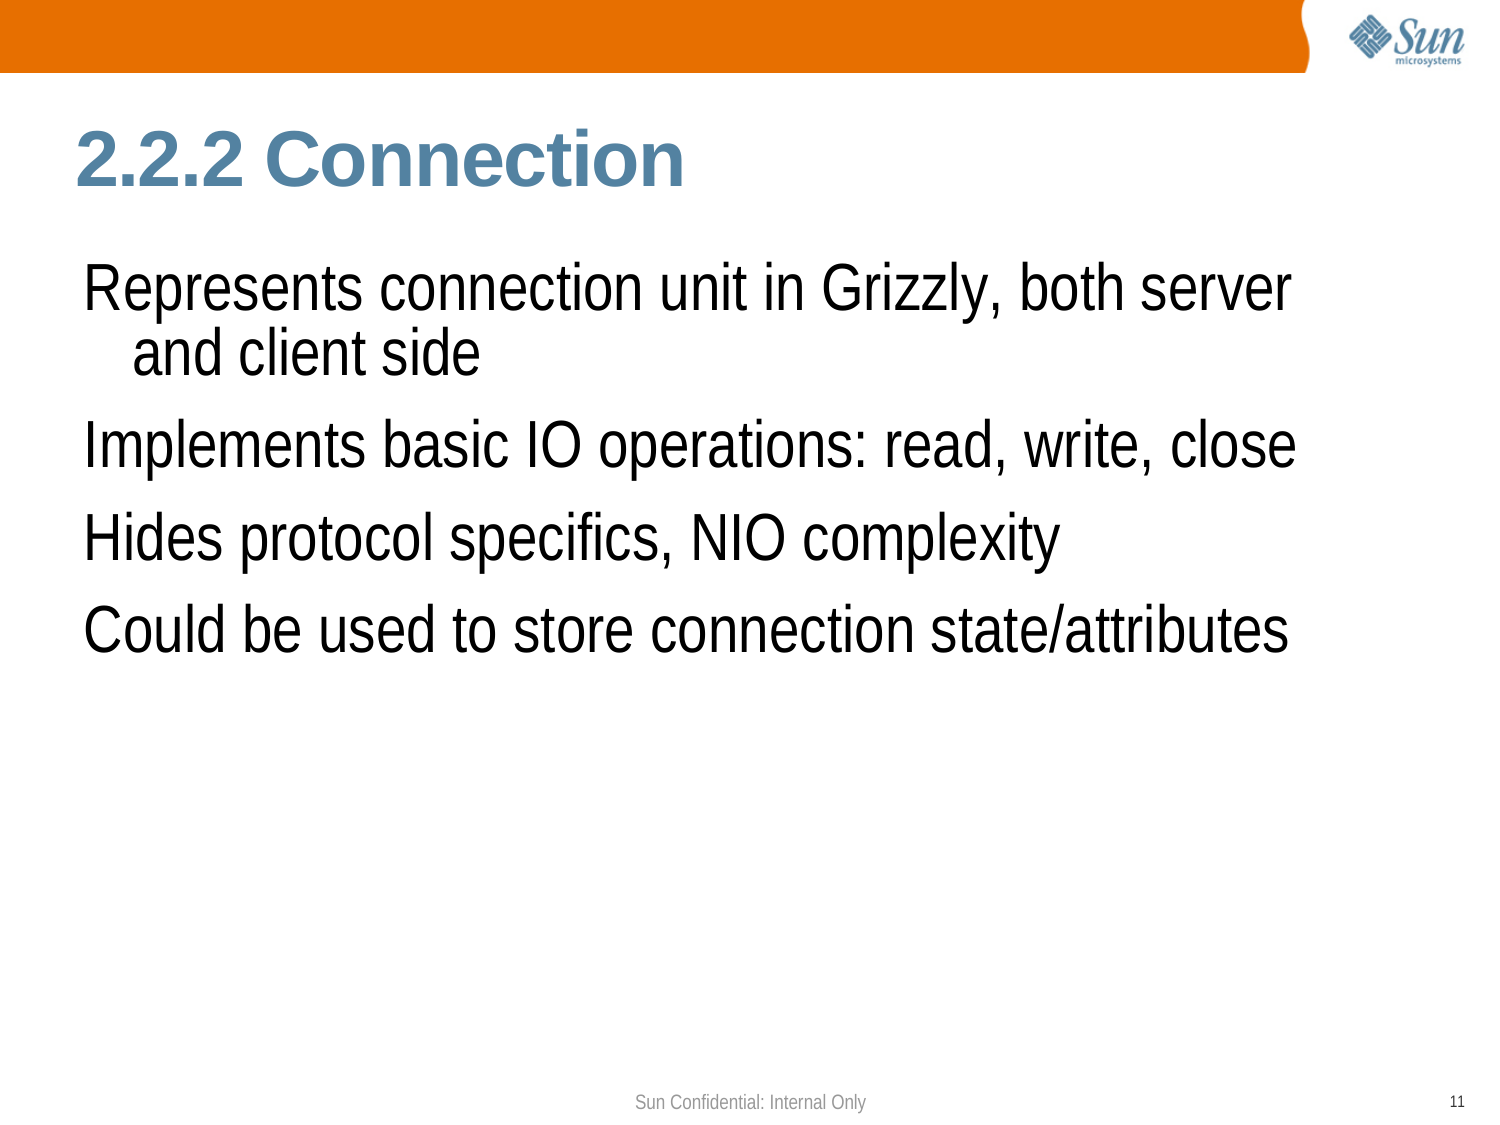

# 2.2.2 Connection
Represents connection unit in Grizzly, both server and client side
Implements basic IO operations: read, write, close
Hides protocol specifics, NIO complexity
Could be used to store connection state/attributes